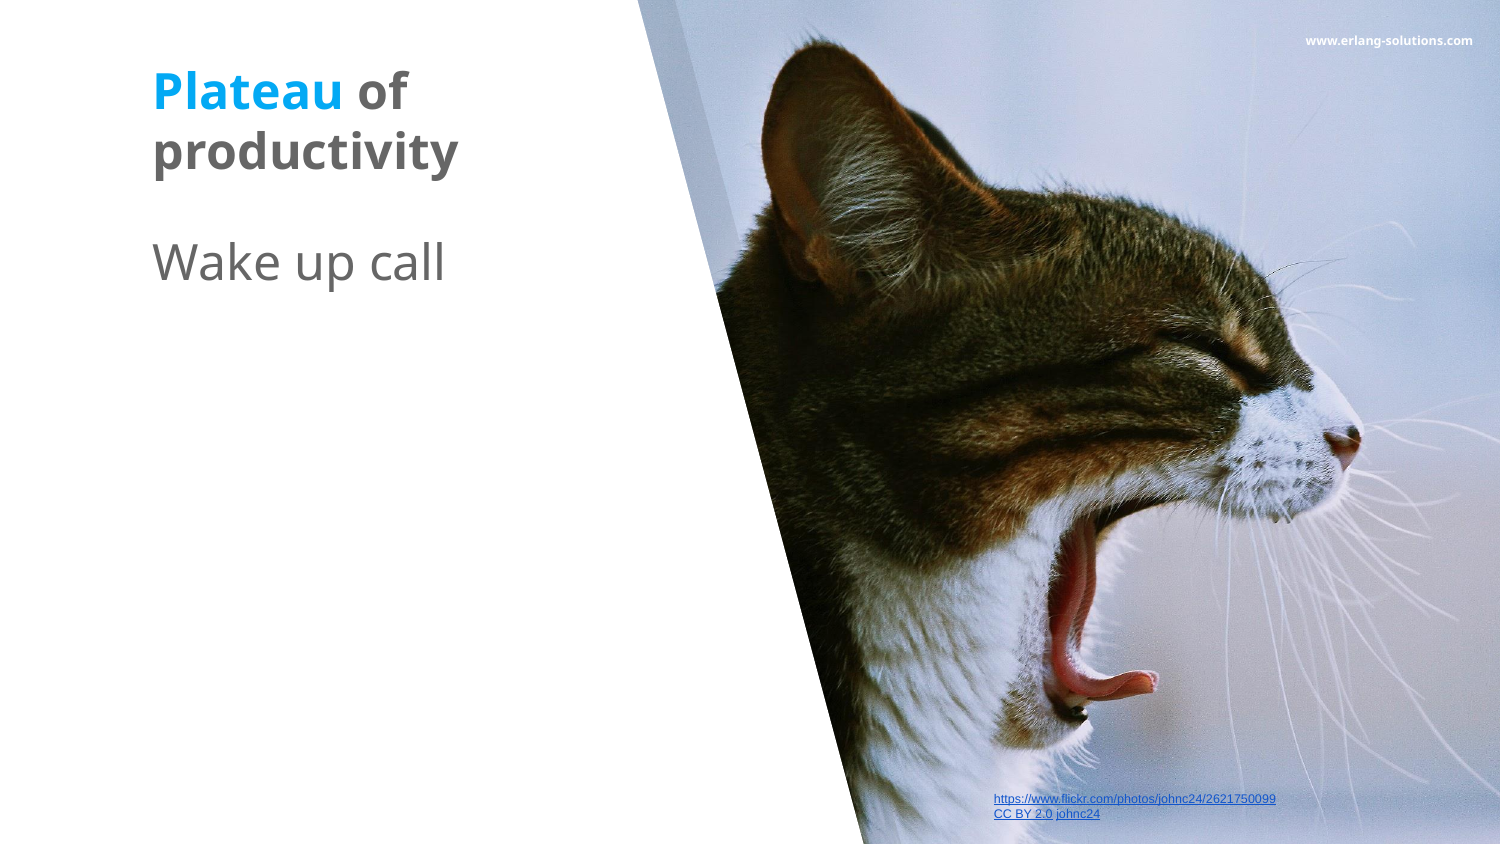

# Plateau of productivity
Wake up call
https://www.flickr.com/photos/johnc24/2621750099
CC BY 2.0 johnc24